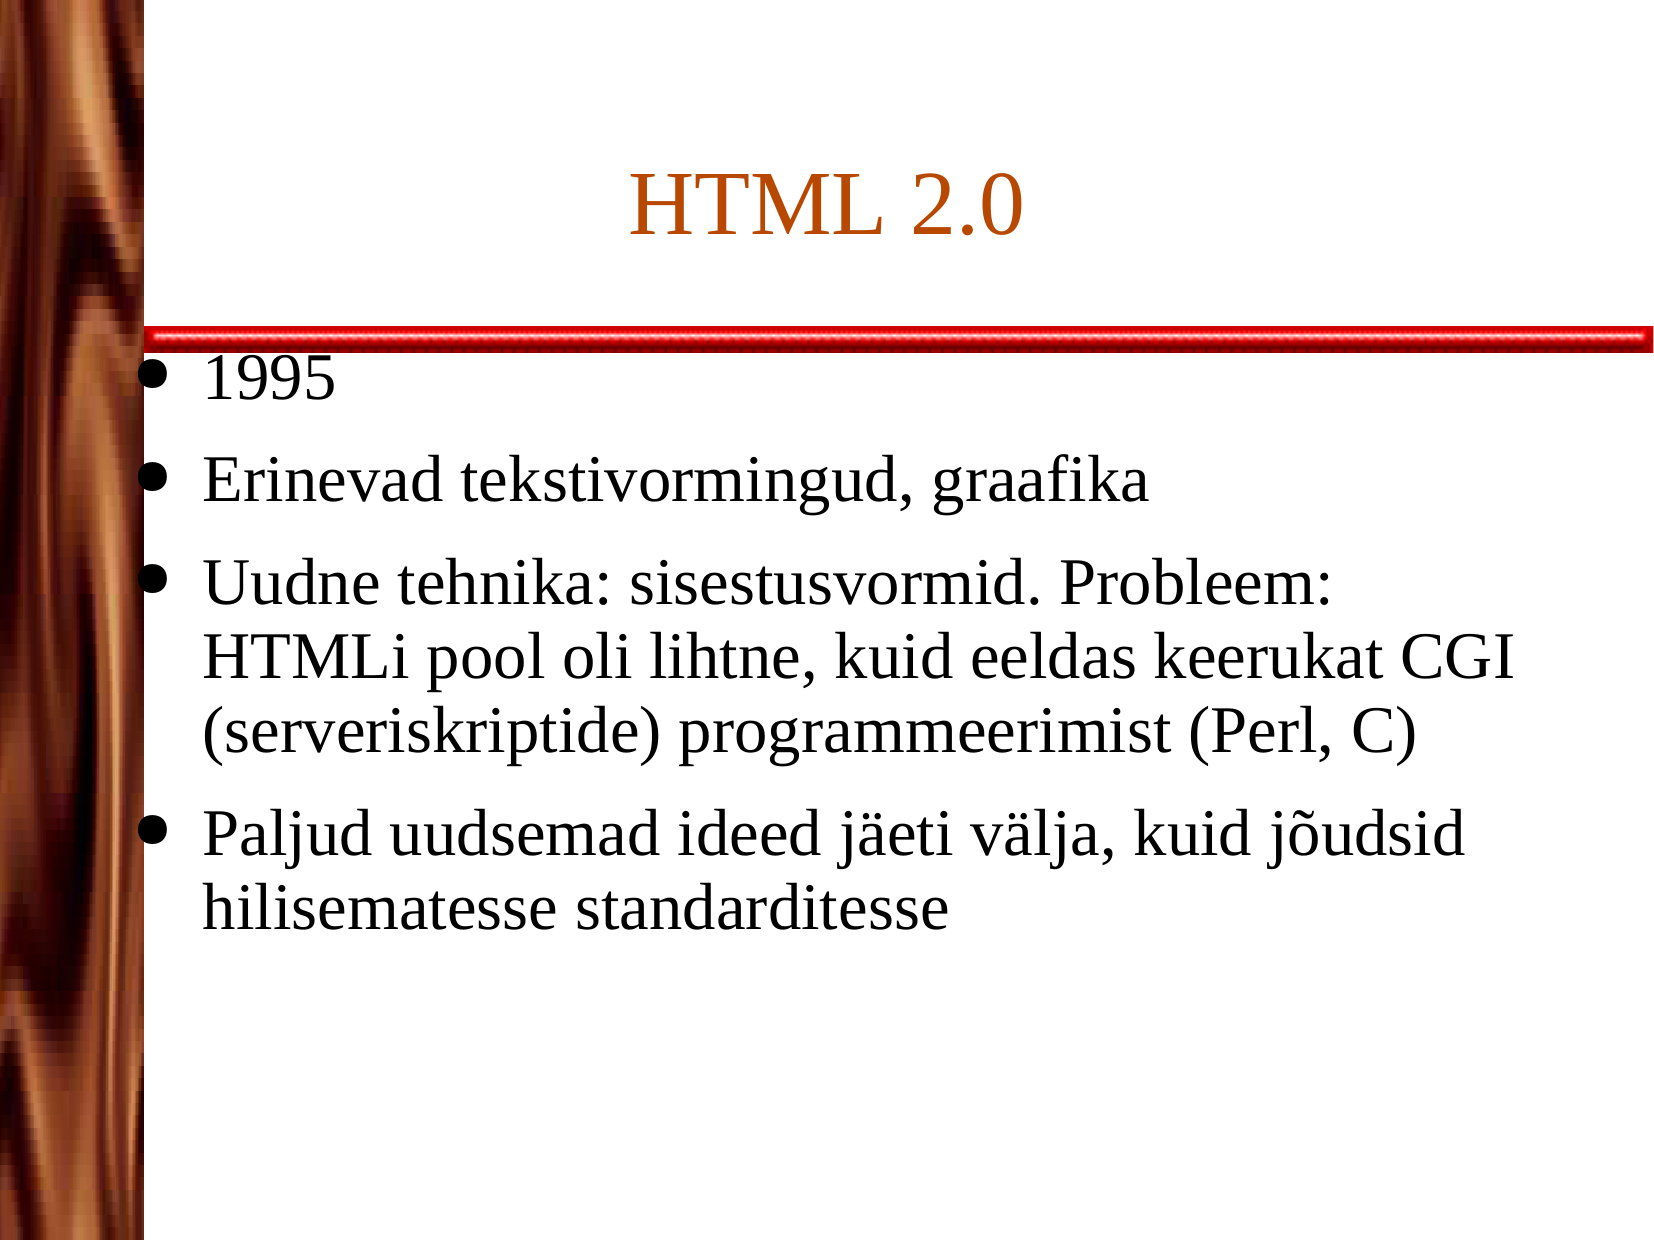

# HTML 2.0
1995
Erinevad tekstivormingud, graafika
Uudne tehnika: sisestusvormid. Probleem: HTMLi pool oli lihtne, kuid eeldas keerukat CGI (serveriskriptide) programmeerimist (Perl, C)
Paljud uudsemad ideed jäeti välja, kuid jõudsid hilisematesse standarditesse